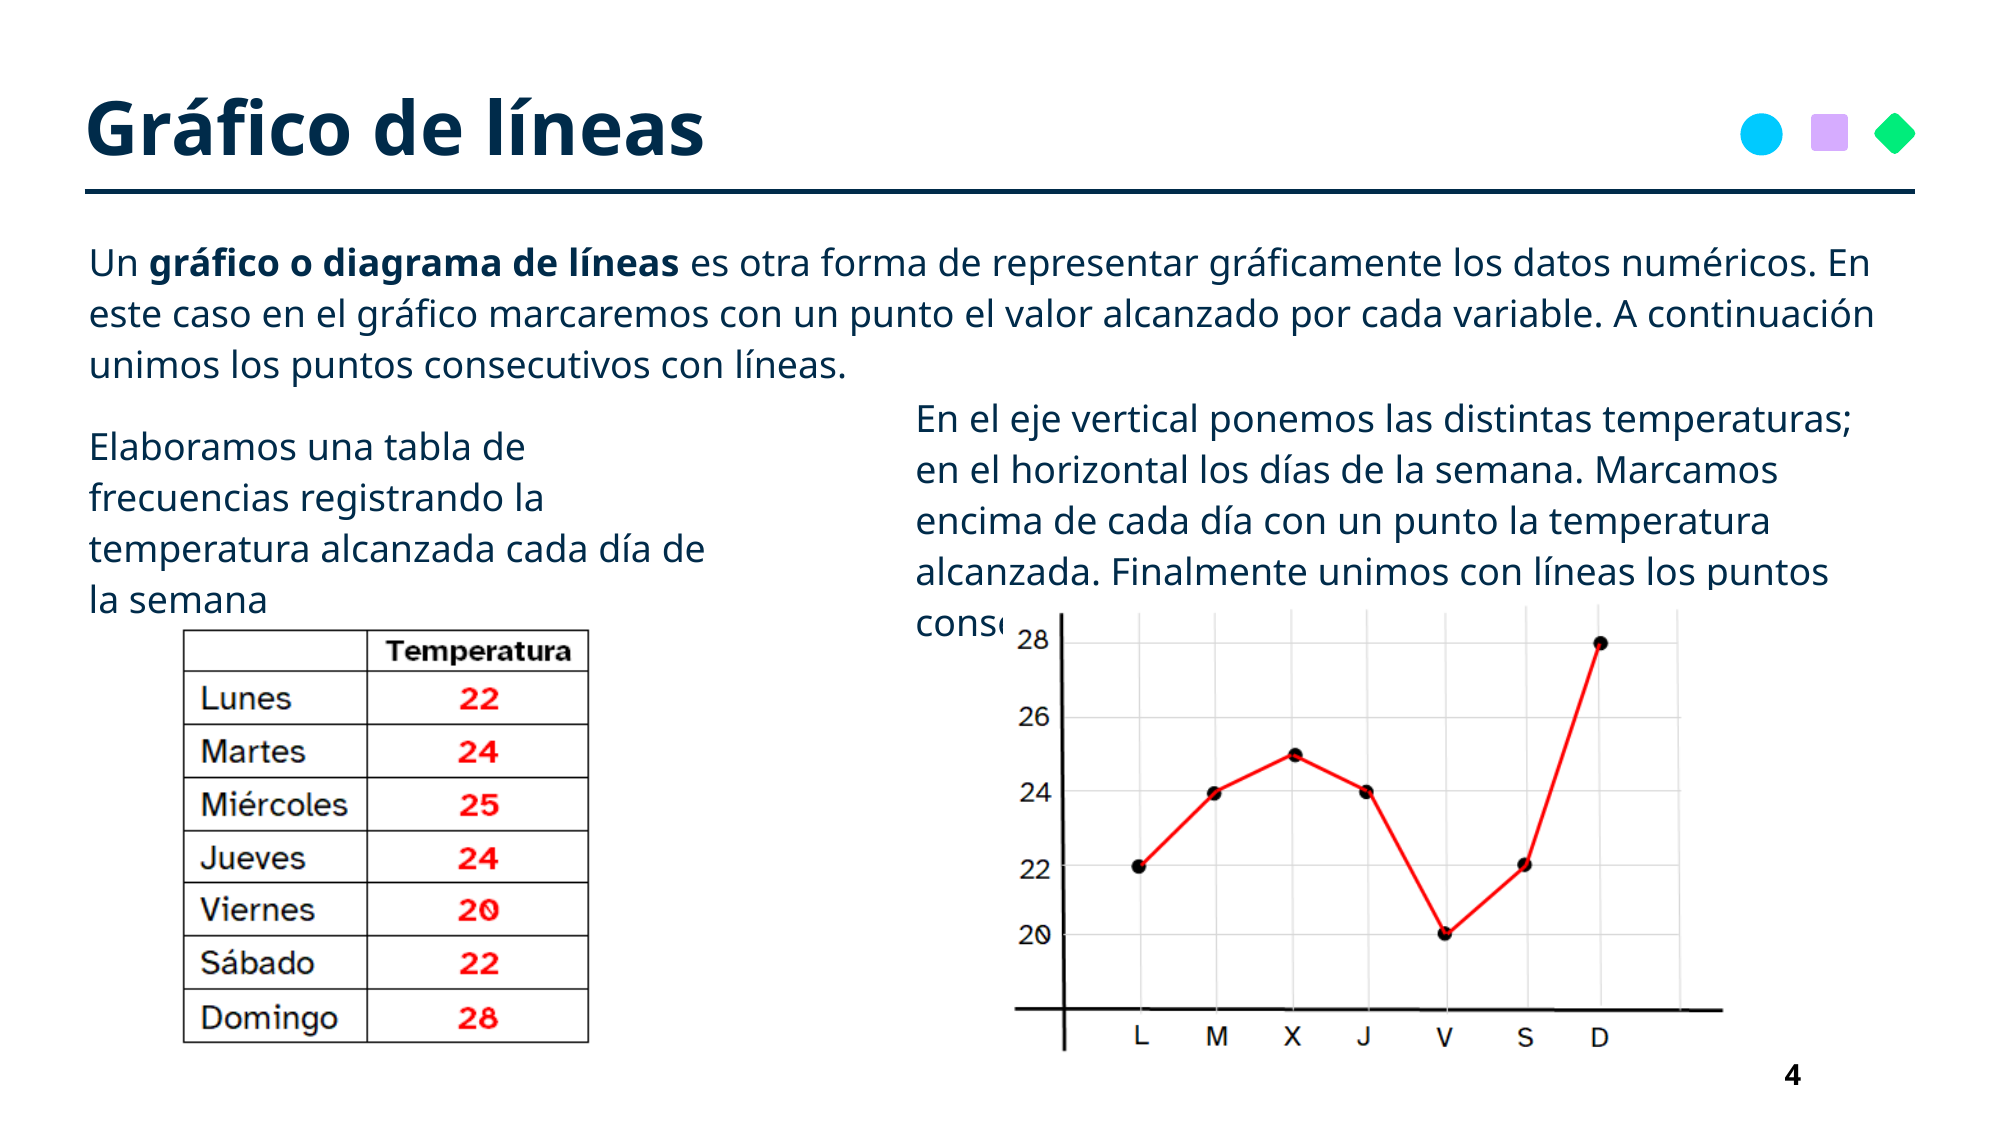

# Gráfico de líneas
Un gráfico o diagrama de líneas es otra forma de representar gráficamente los datos numéricos. En este caso en el gráfico marcaremos con un punto el valor alcanzado por cada variable. A continuación unimos los puntos consecutivos con líneas.
En el eje vertical ponemos las distintas temperaturas; en el horizontal los días de la semana. Marcamos encima de cada día con un punto la temperatura alcanzada. Finalmente unimos con líneas los puntos consecutivos.
Elaboramos una tabla de frecuencias registrando la temperatura alcanzada cada día de la semana